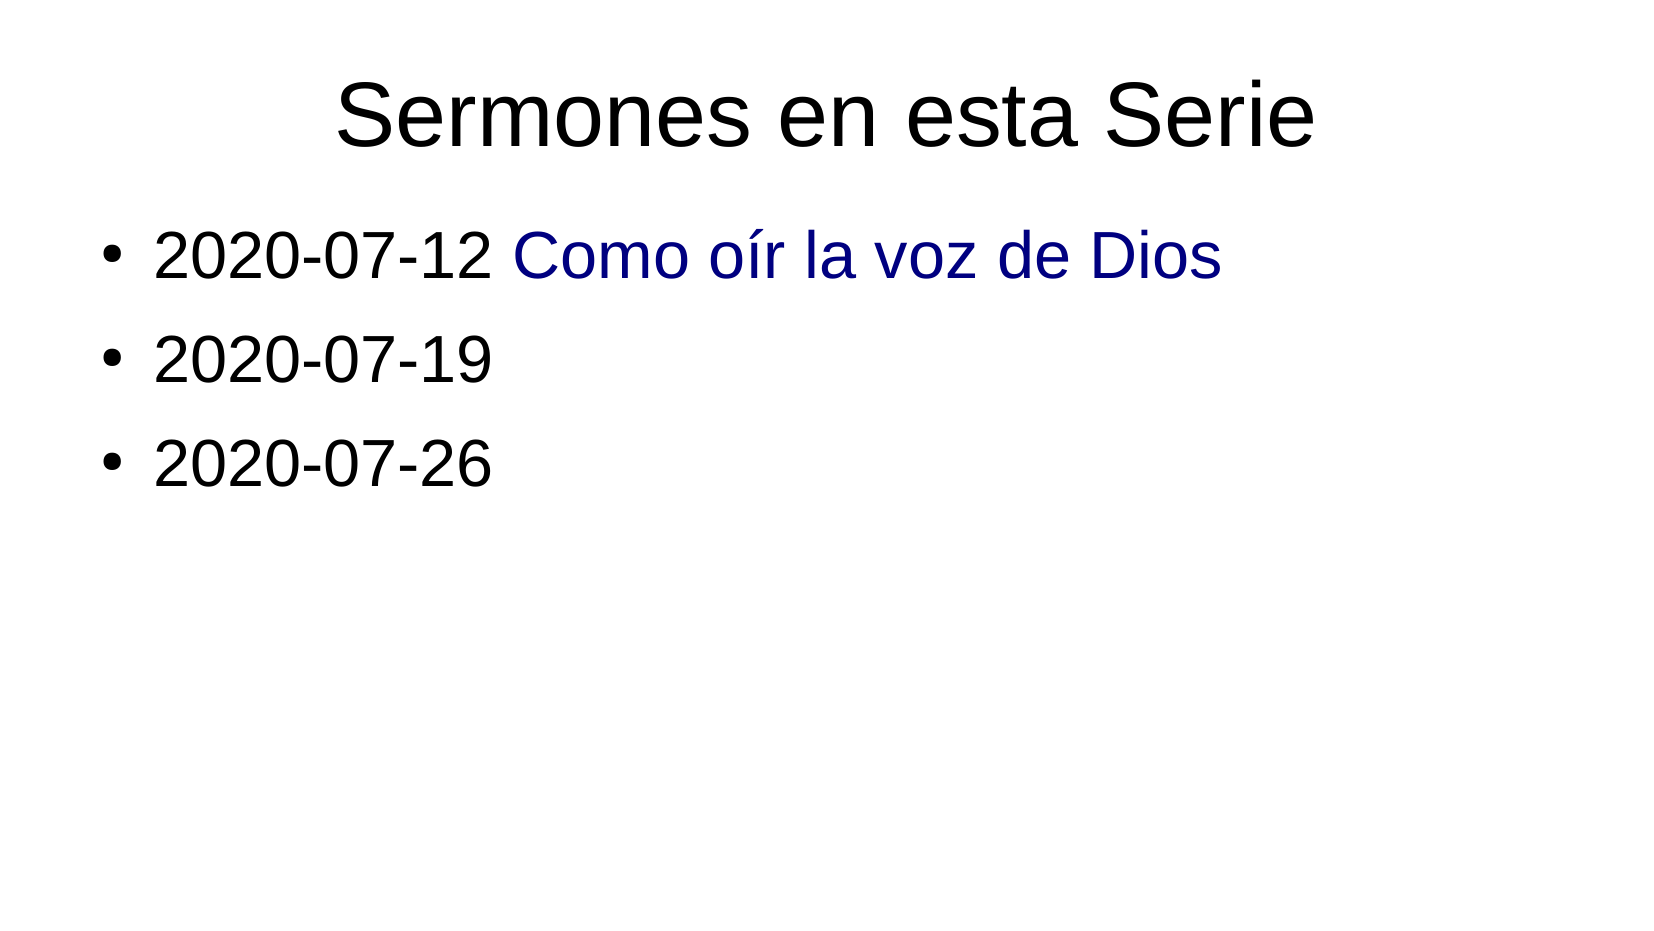

# Sermones en esta Serie
2020-07-12 Como oír la voz de Dios
2020-07-19
2020-07-26